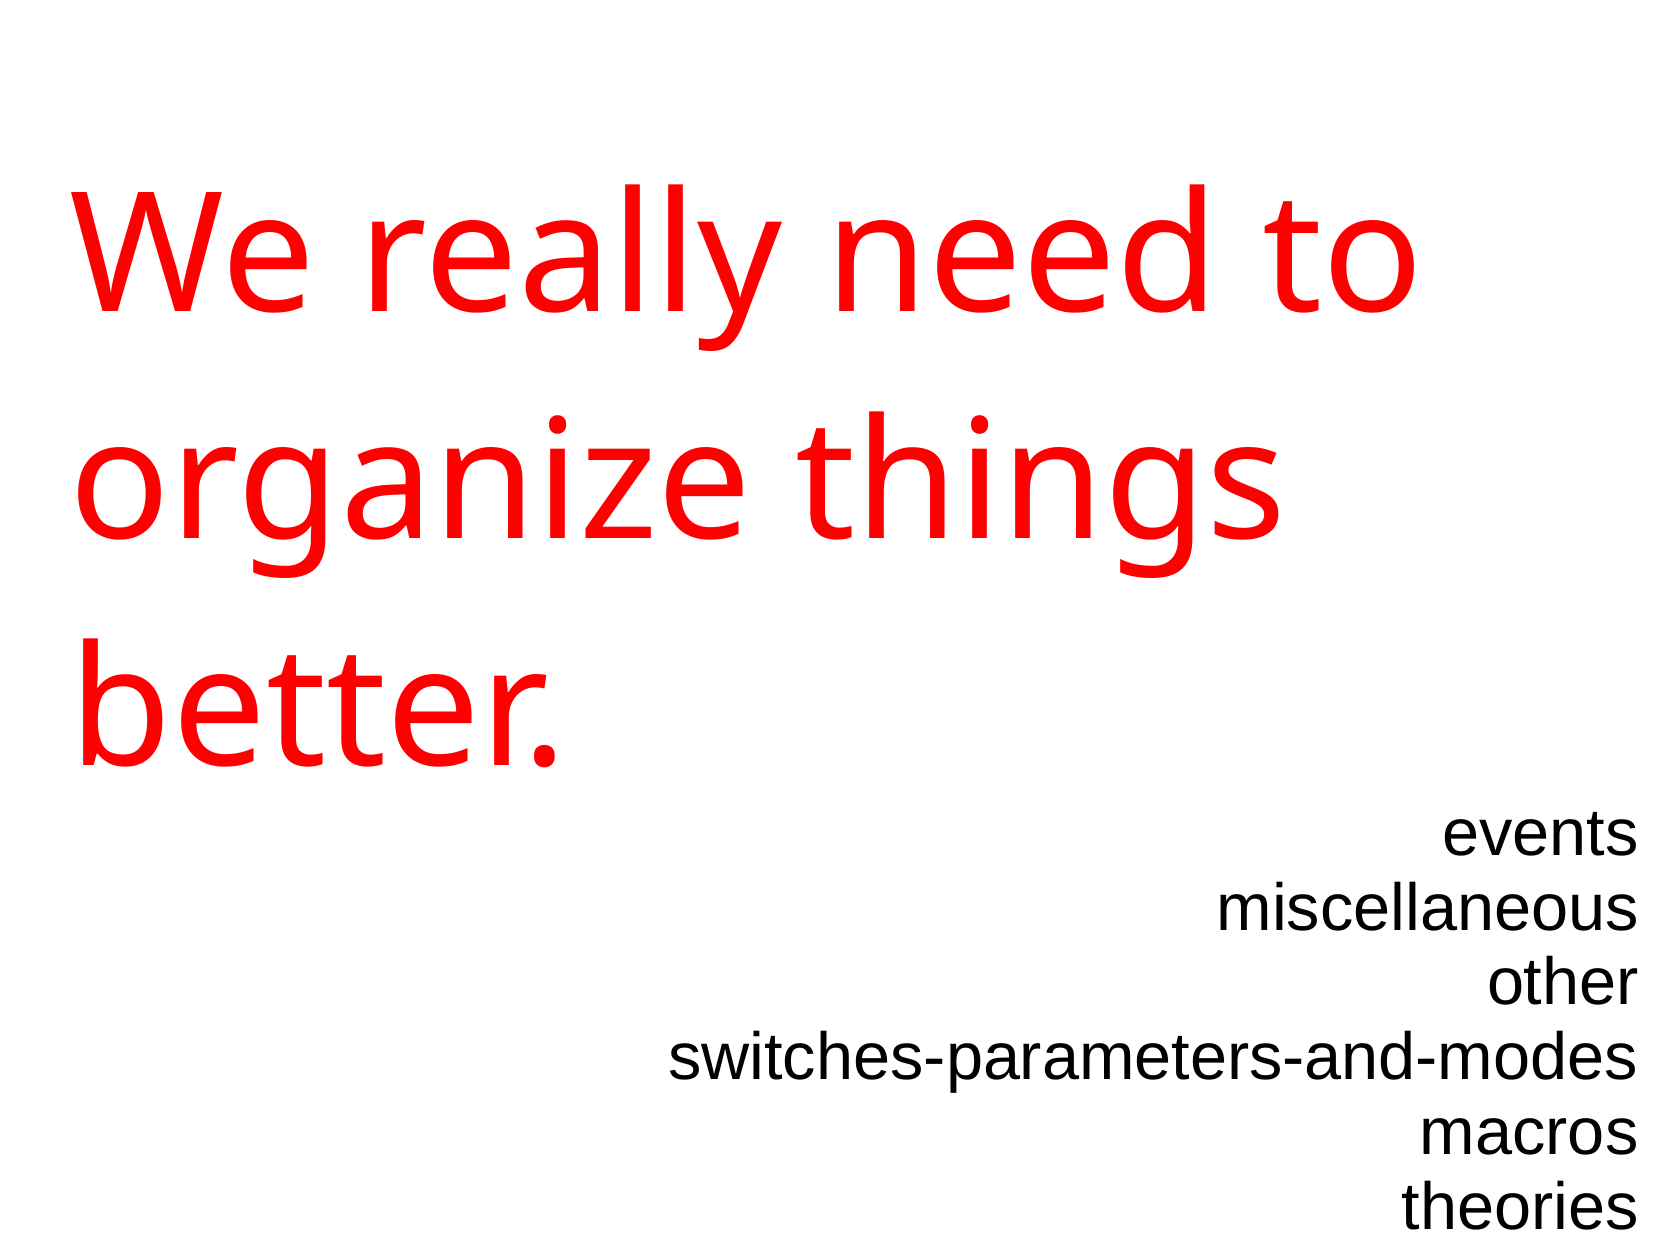

We really need to
organize things
better.
events
miscellaneous
other
switches-parameters-and-modes
macros
theories